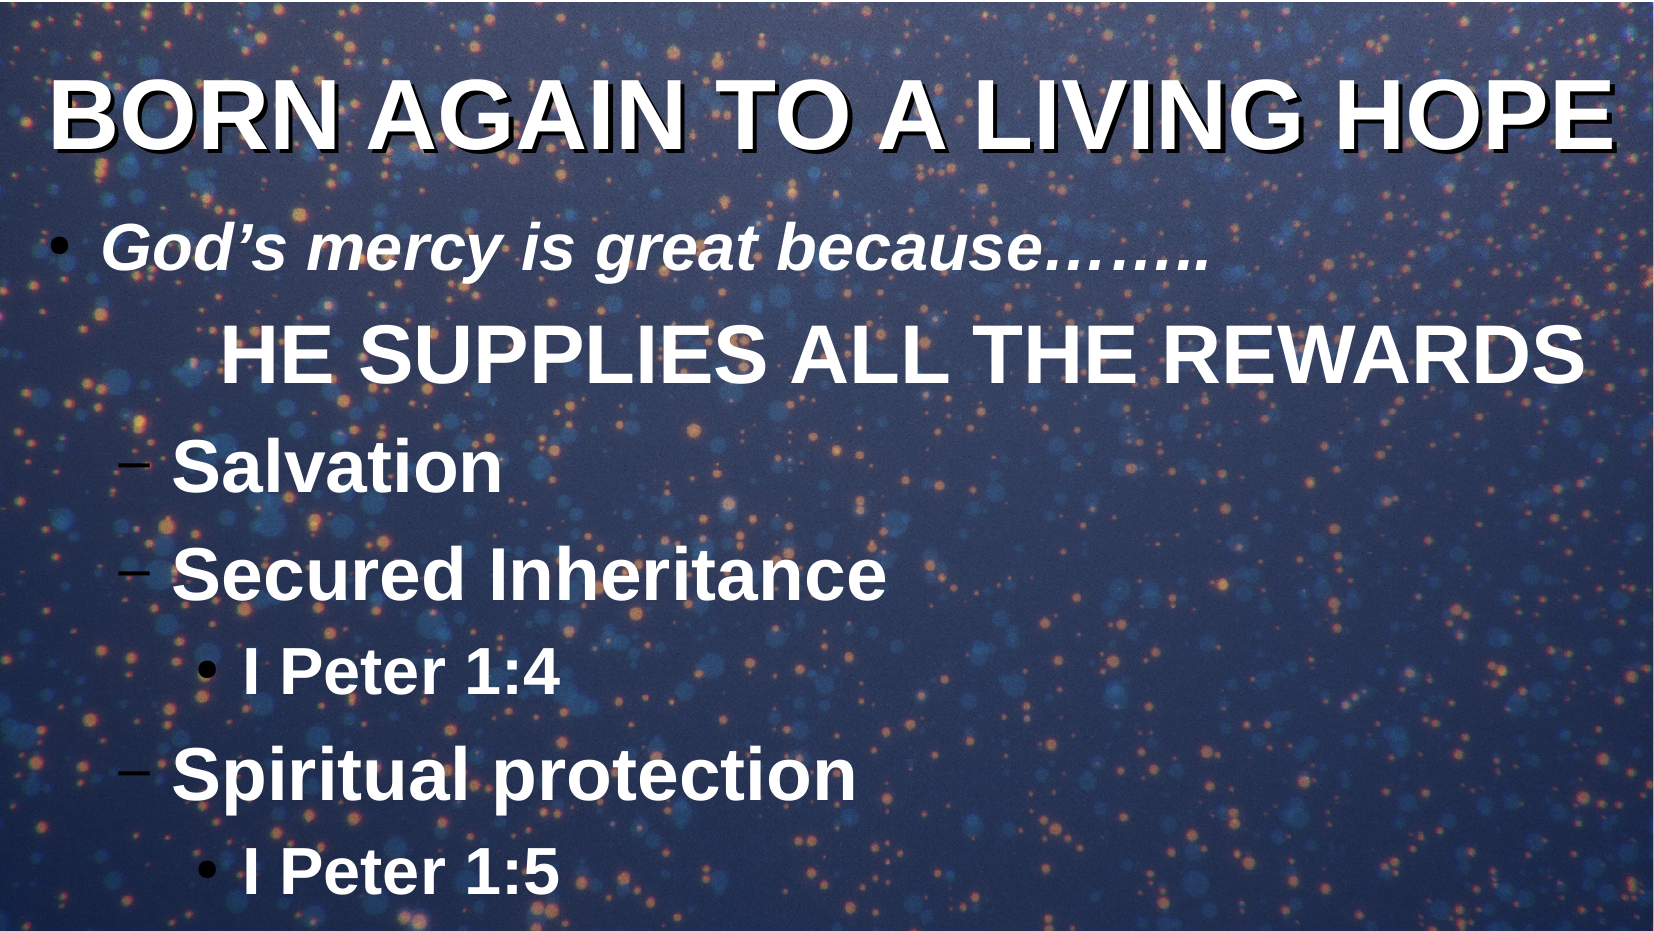

# BORN AGAIN TO A LIVING HOPE
God’s mercy is great because……..
HE SUPPLIES ALL THE REWARDS
Salvation
Secured Inheritance
I Peter 1:4
Spiritual protection
I Peter 1:5